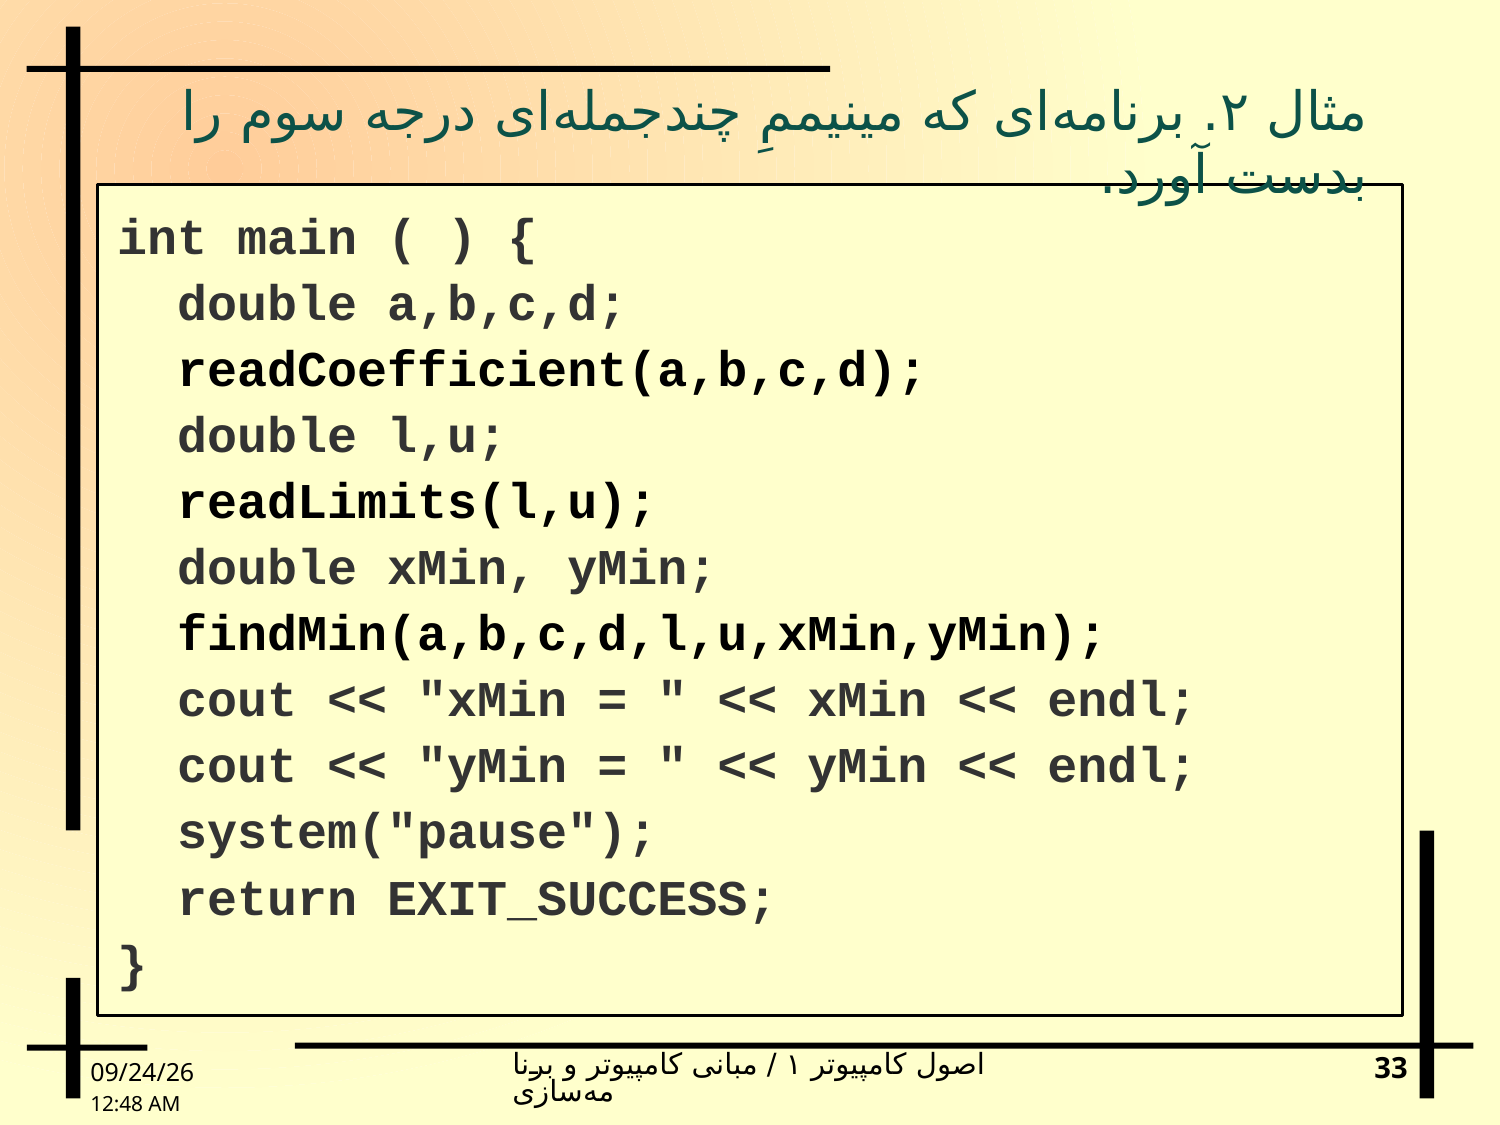

مثال ۲. برنامه‌ای که مینیممِ چندجمله‌ای درجه سوم را بدست آورد.
# int main ( ) {
 double a,b,c,d;
 readCoefficient(a,b,c,d);
 double l,u;
 readLimits(l,u);
 double xMin, yMin;
 findMin(a,b,c,d,l,u,xMin,yMin);
 cout << "xMin = " << xMin << endl;
 cout << "yMin = " << yMin << endl;
 system("pause");
 return EXIT_SUCCESS;
}
اصول کامپیوتر ۱ / مبانی کامپیوتر و برنامه‌سازی
33